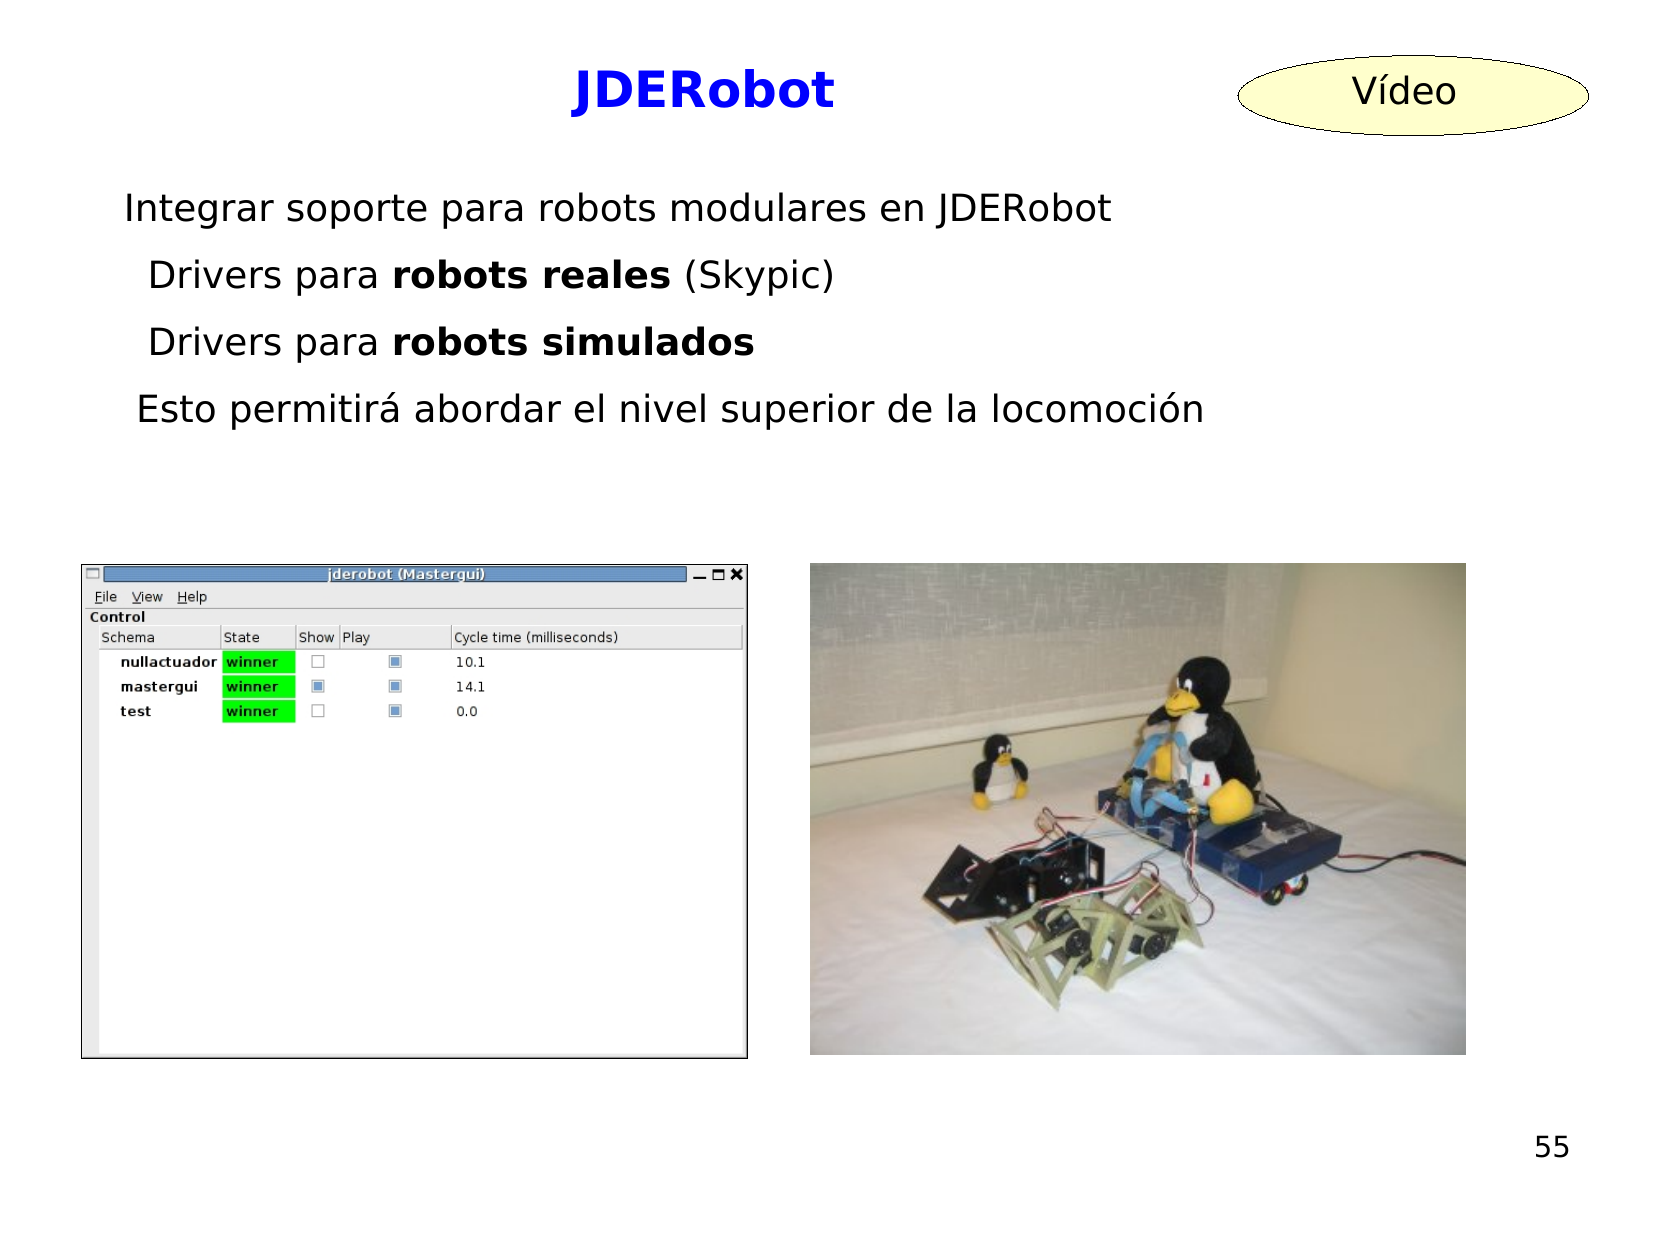

JDERobot
Vídeo
 Integrar soporte para robots modulares en JDERobot
Drivers para robots reales (Skypic)
Drivers para robots simulados
 Esto permitirá abordar el nivel superior de la locomoción
55